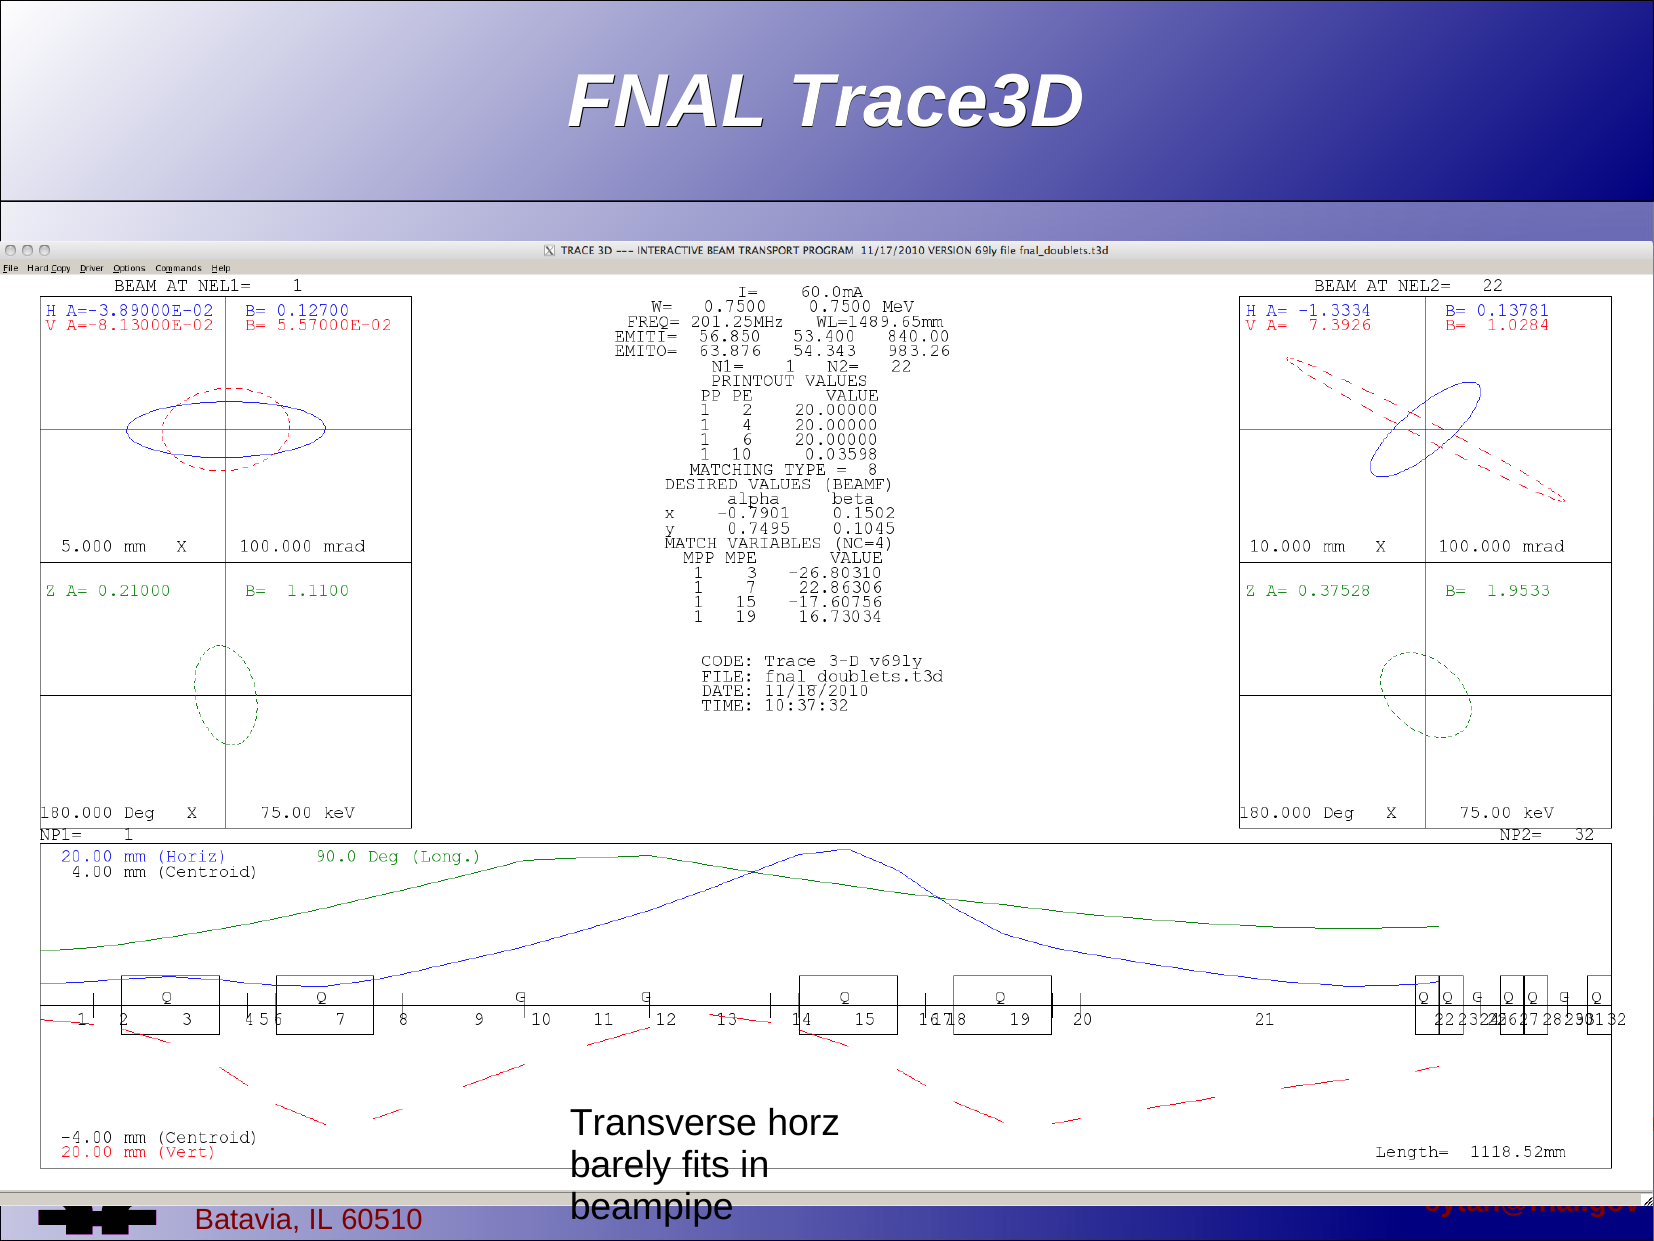

# FNAL Trace3D
Transverse horz barely fits in beampipe